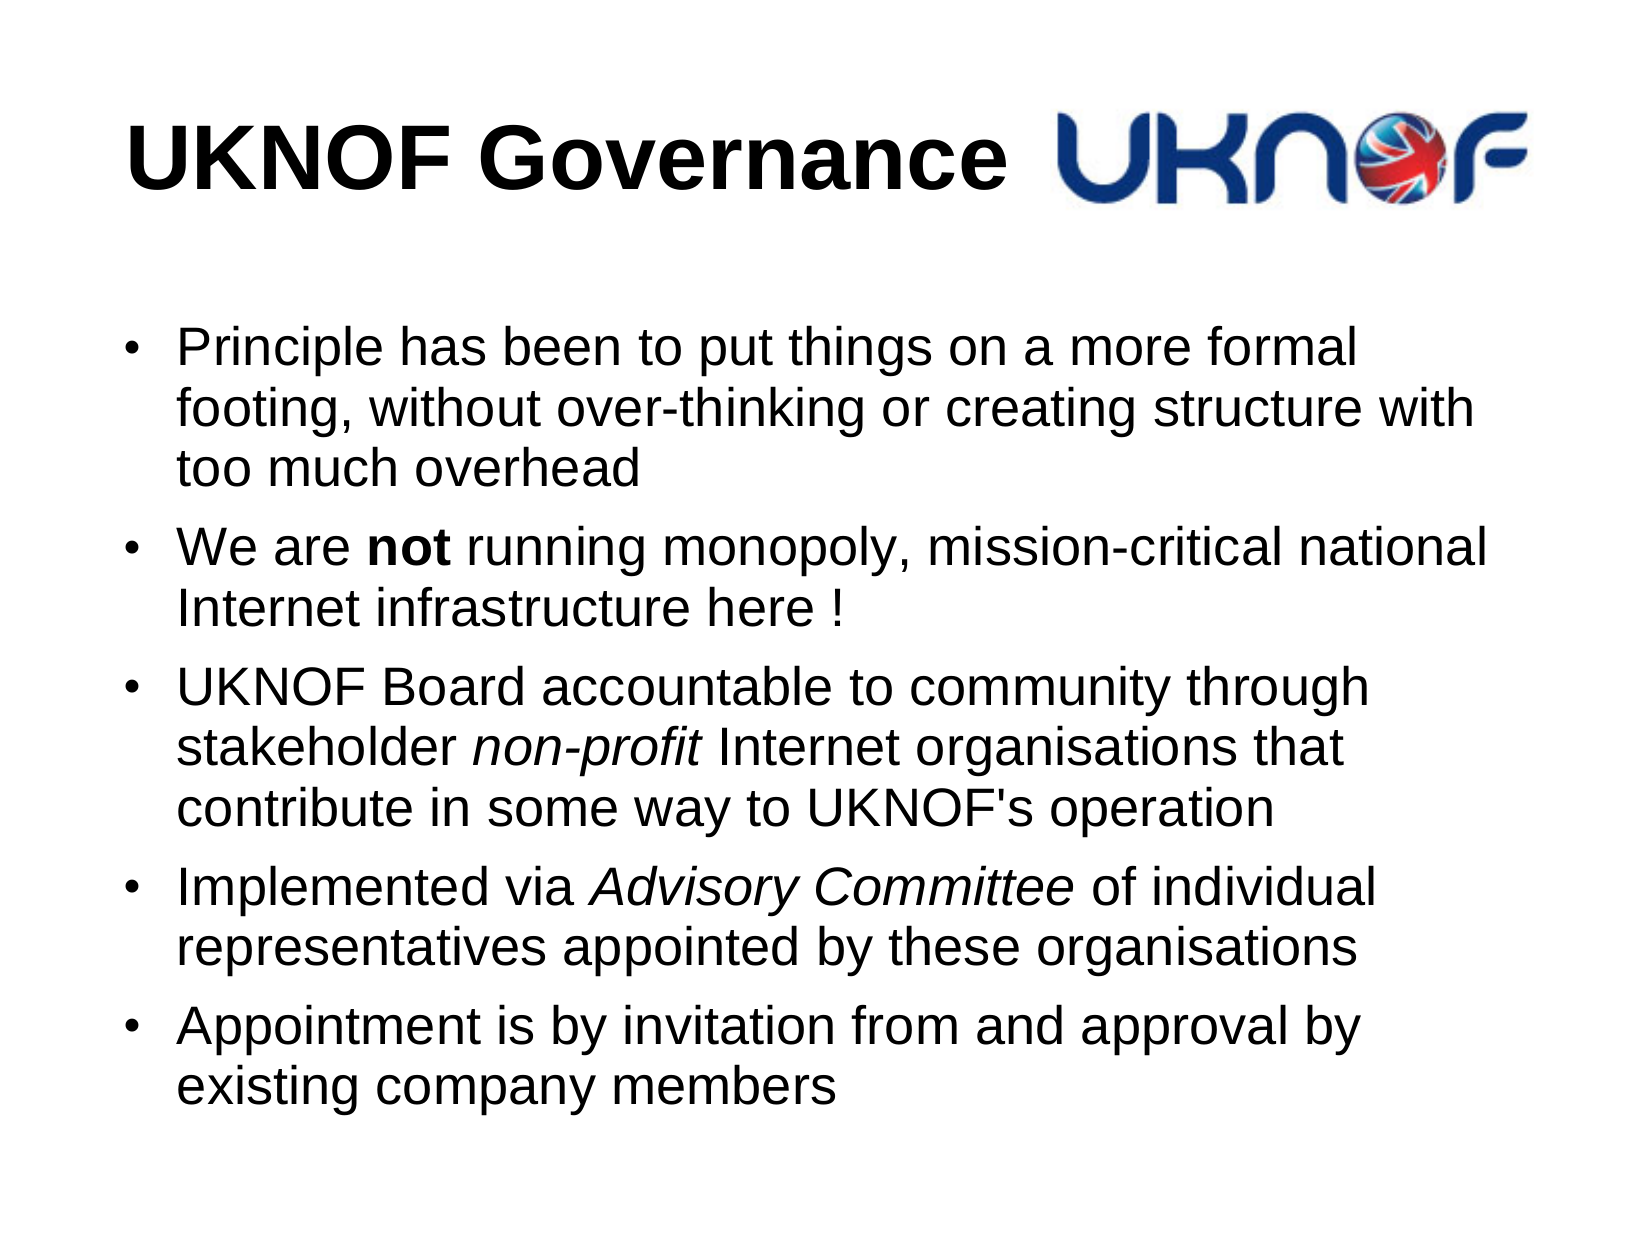

# UKNOF Governance
Principle has been to put things on a more formal footing, without over-thinking or creating structure with too much overhead
We are not running monopoly, mission-critical national Internet infrastructure here !
UKNOF Board accountable to community through stakeholder non-profit Internet organisations that contribute in some way to UKNOF's operation
Implemented via Advisory Committee of individual representatives appointed by these organisations
Appointment is by invitation from and approval by existing company members